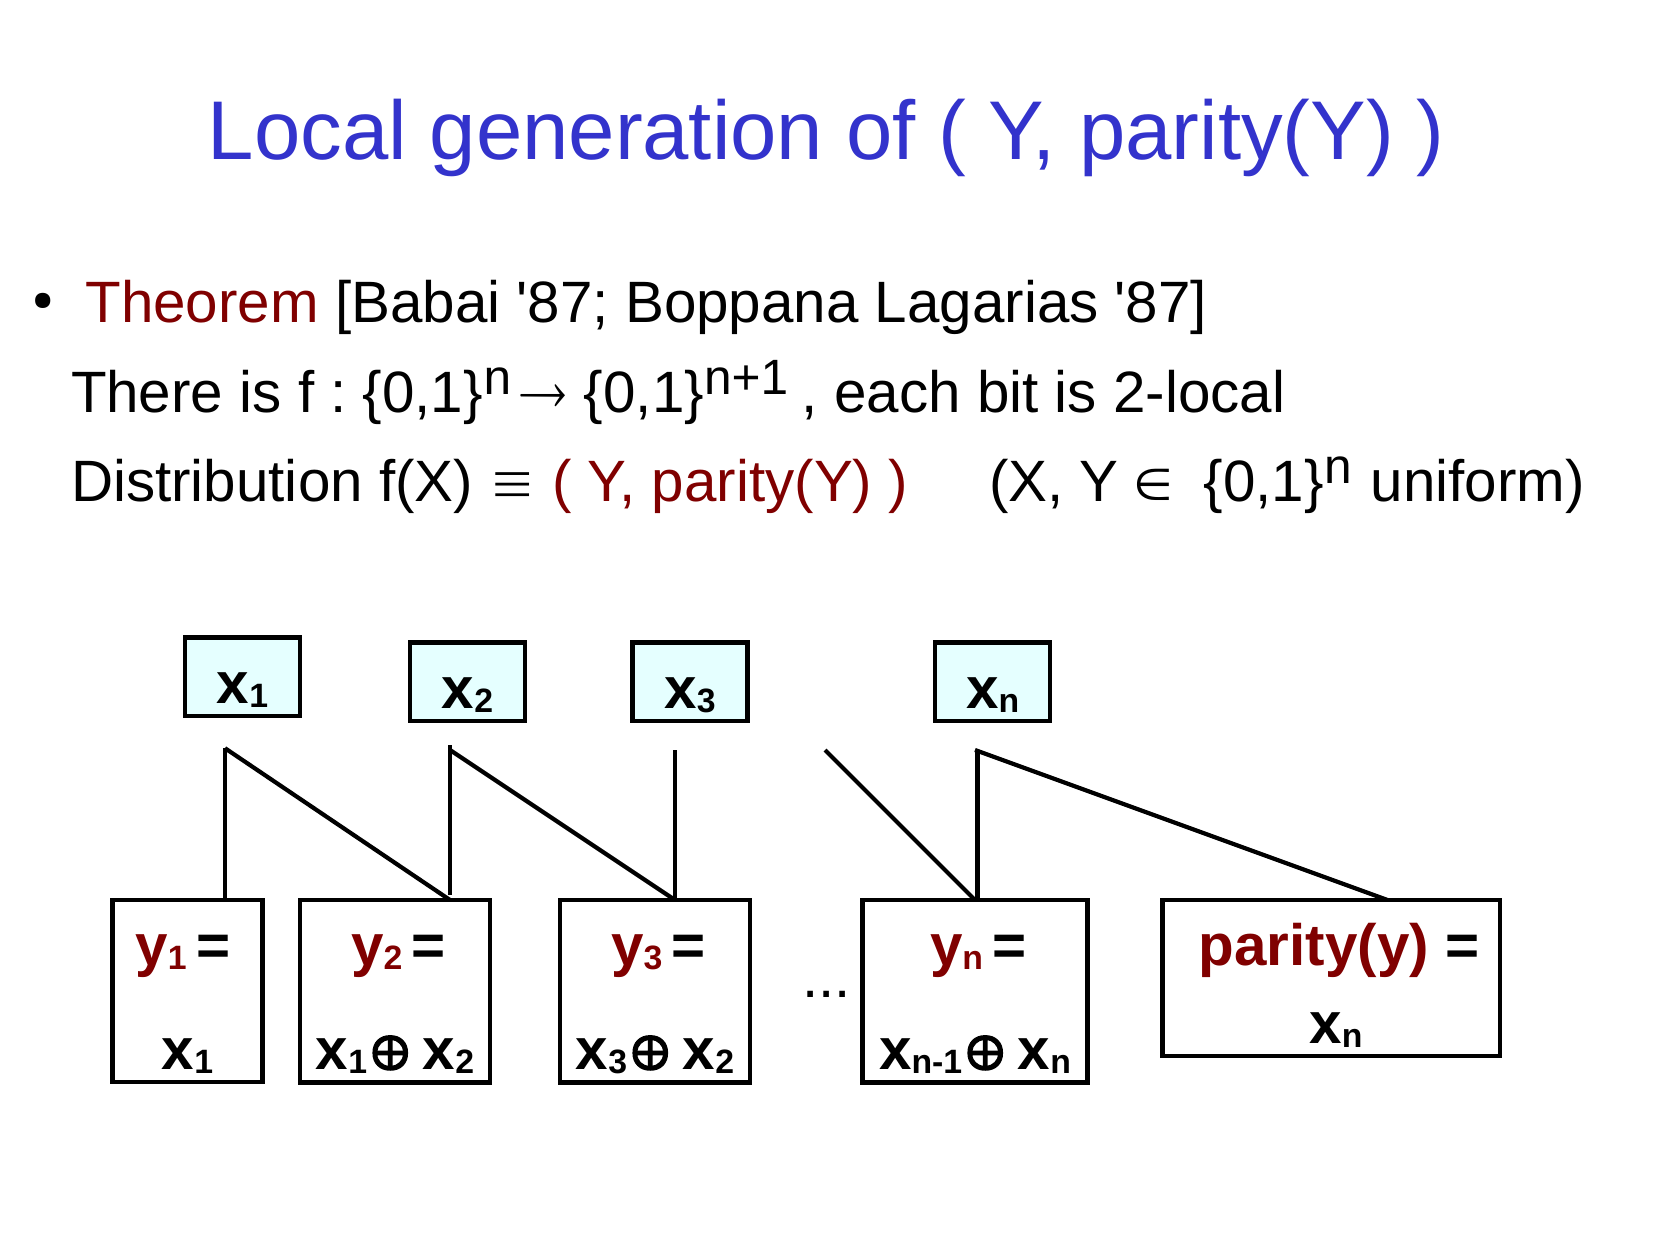

Local generation of ( Y, parity(Y) )
# Theorem [Babai '87; Boppana Lagarias '87]
There is f : {0,1}n  {0,1}n+1 , each bit is 2-local
Distribution f(X)  ( Y, parity(Y) ) (X, Y  {0,1}n uniform)
x1
x2
x3
xn
y1 =
x1
 y2 =
x1 x2
 y3 =
x3 x2
 yn =
xn-1 xn
 parity(y) = xn
...